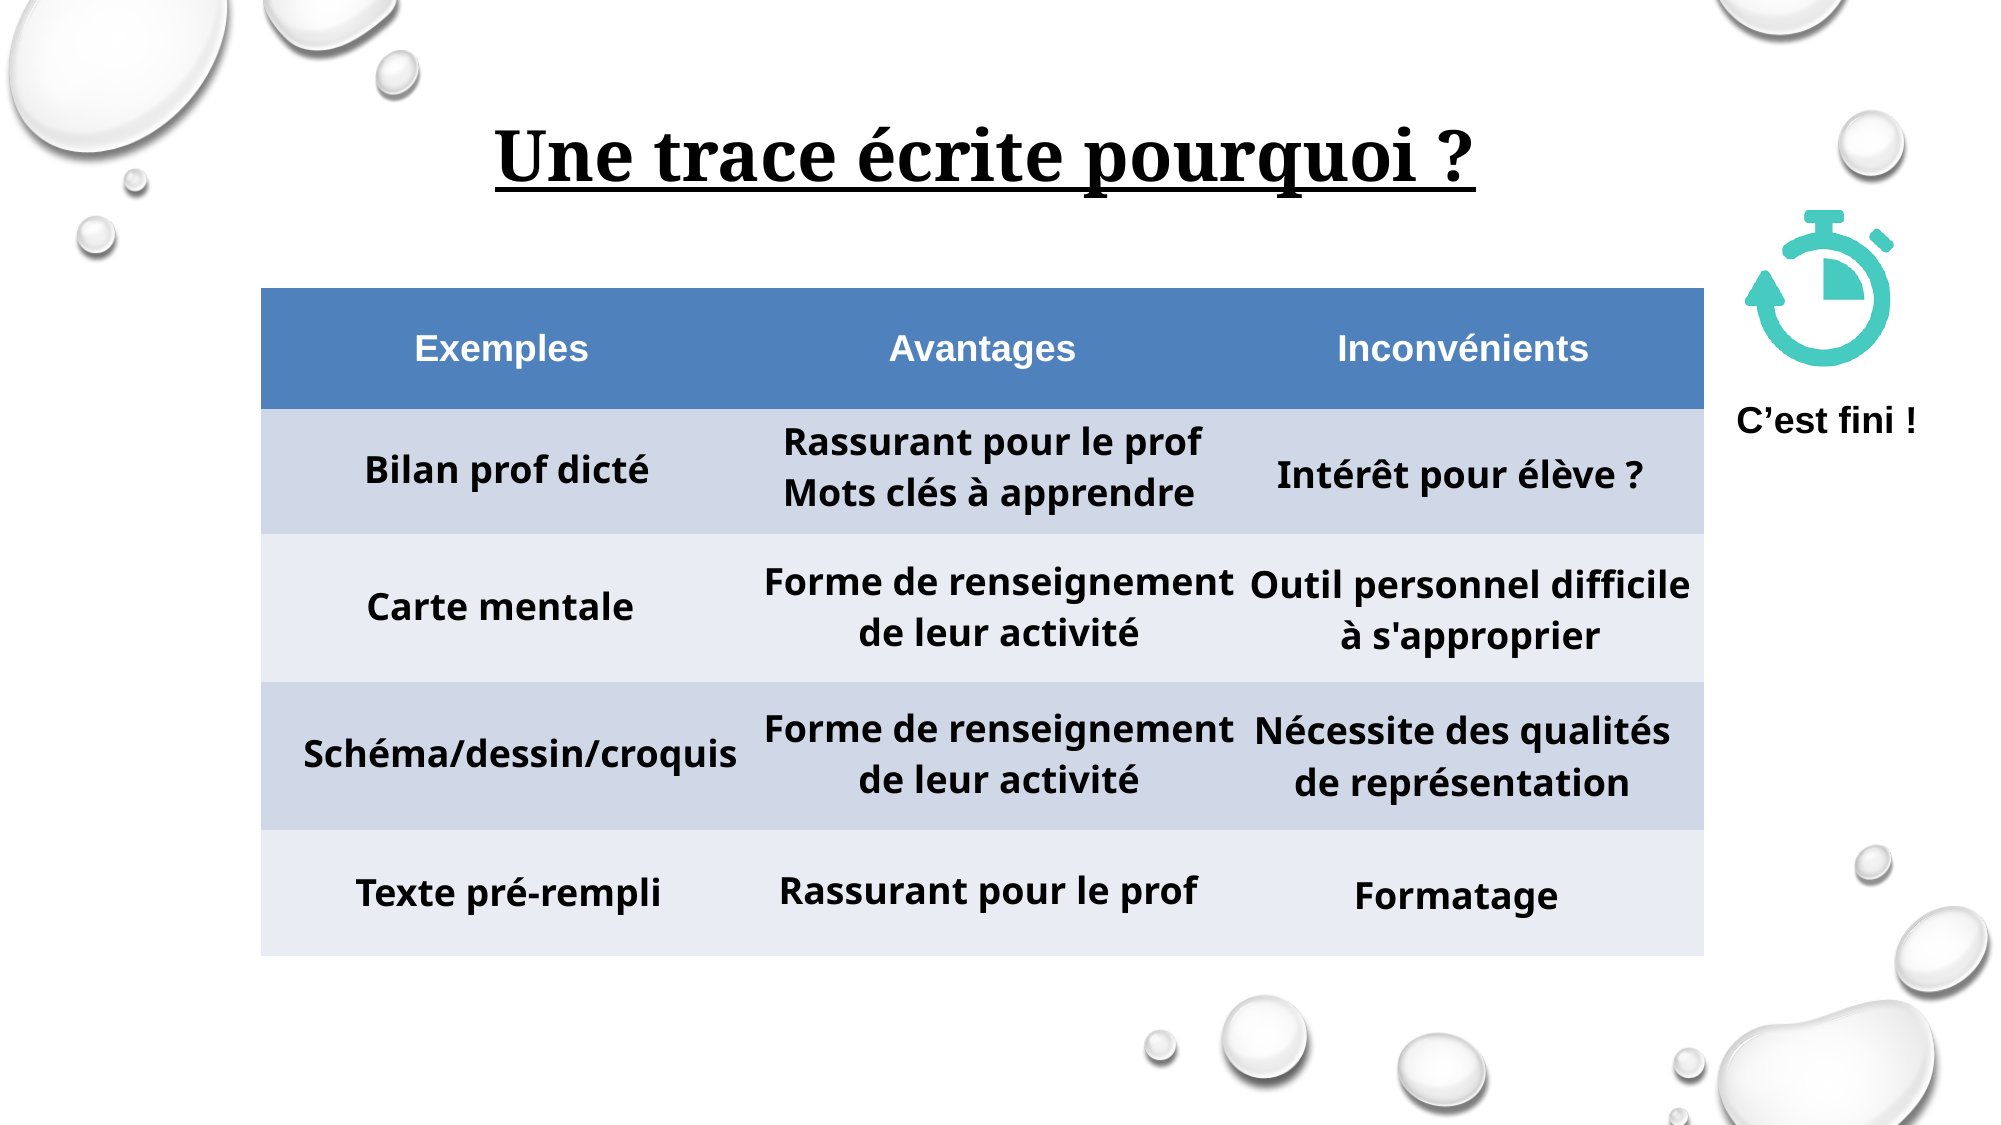

Une trace écrite pourquoi ?
| Exemples | Avantages | Inconvénients |
| --- | --- | --- |
| | | |
| | | |
| | | |
| | | |
C’est fini !
Rassurant pour le prof
Mots clés à apprendre
Bilan prof dicté
Intérêt pour élève ?
Forme de renseignement
de leur activité
Outil personnel difficile
à s'approprier
Carte mentale
Forme de renseignement
de leur activité
Nécessite des qualités de représentation
Schéma/dessin/croquis
Rassurant pour le prof
Texte pré-rempli
Formatage